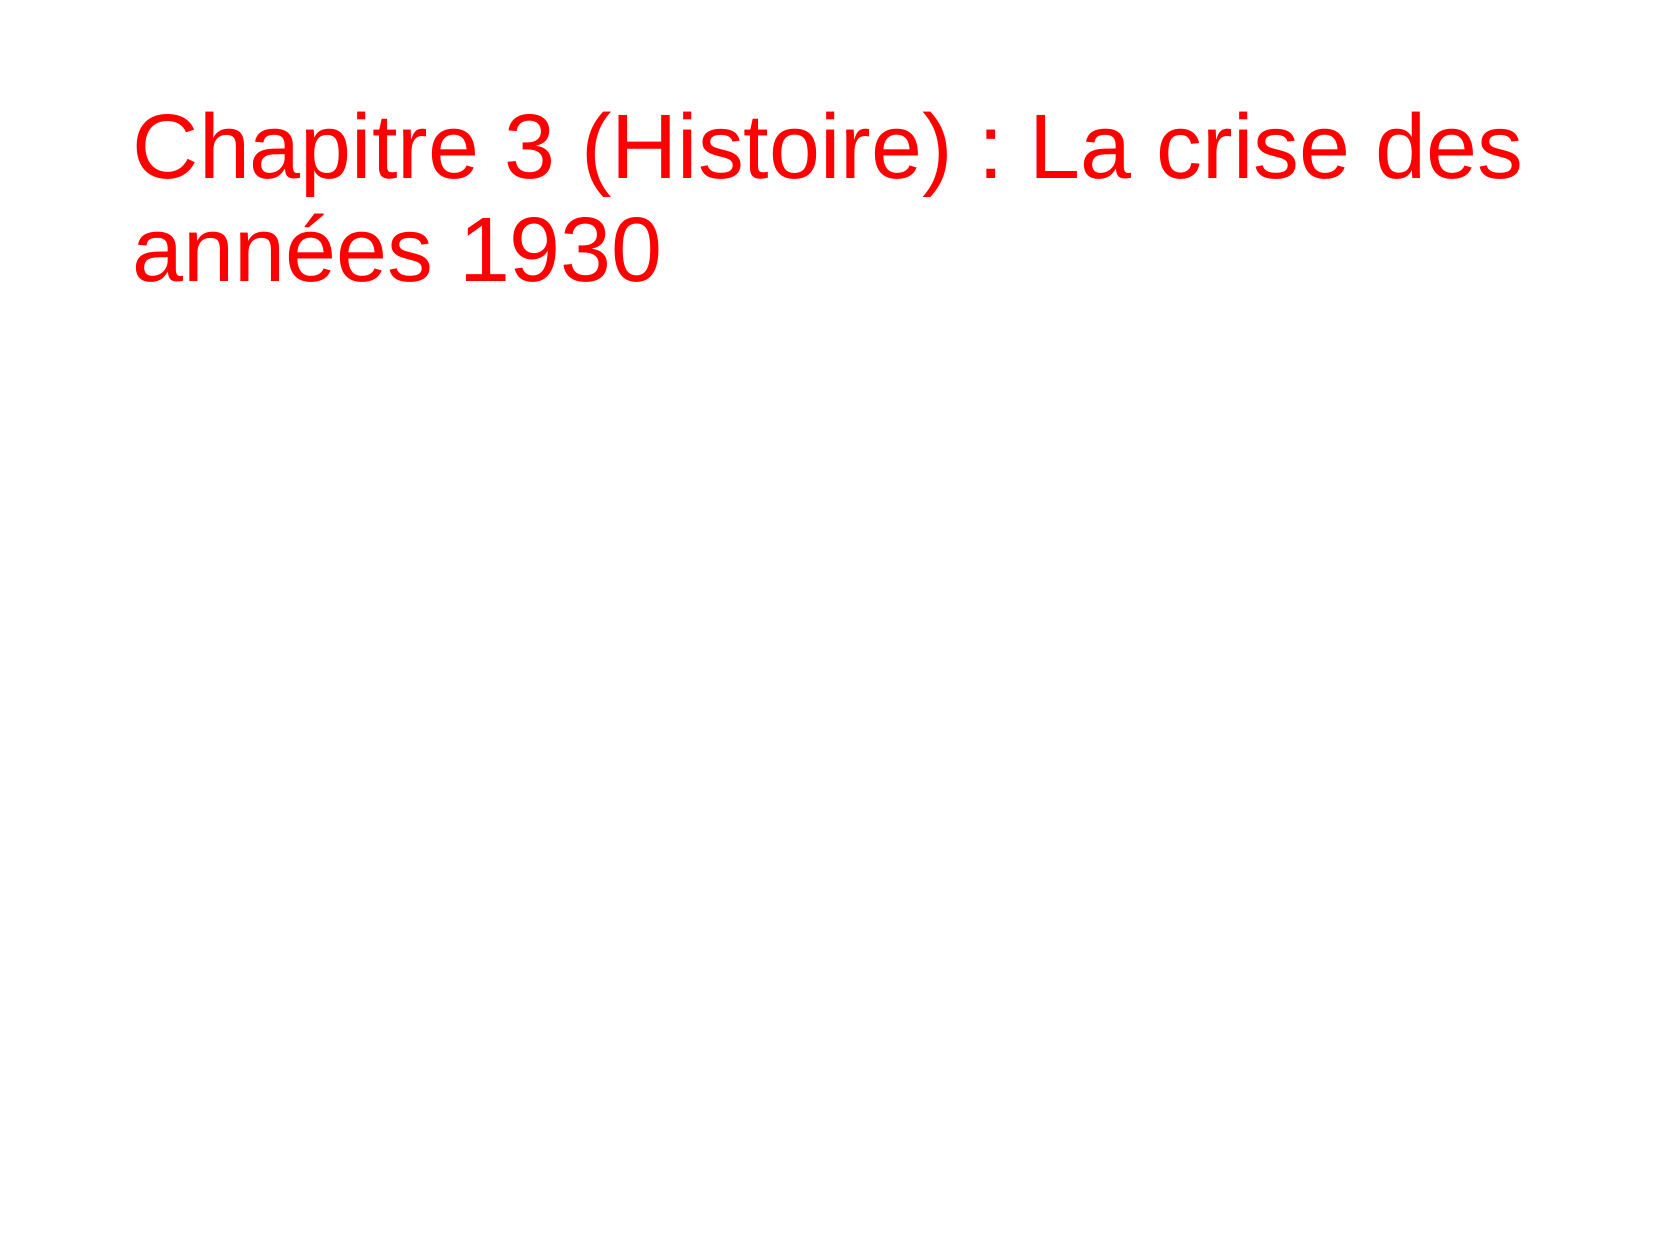

Chapitre 3 (Histoire) : La crise des années 1930